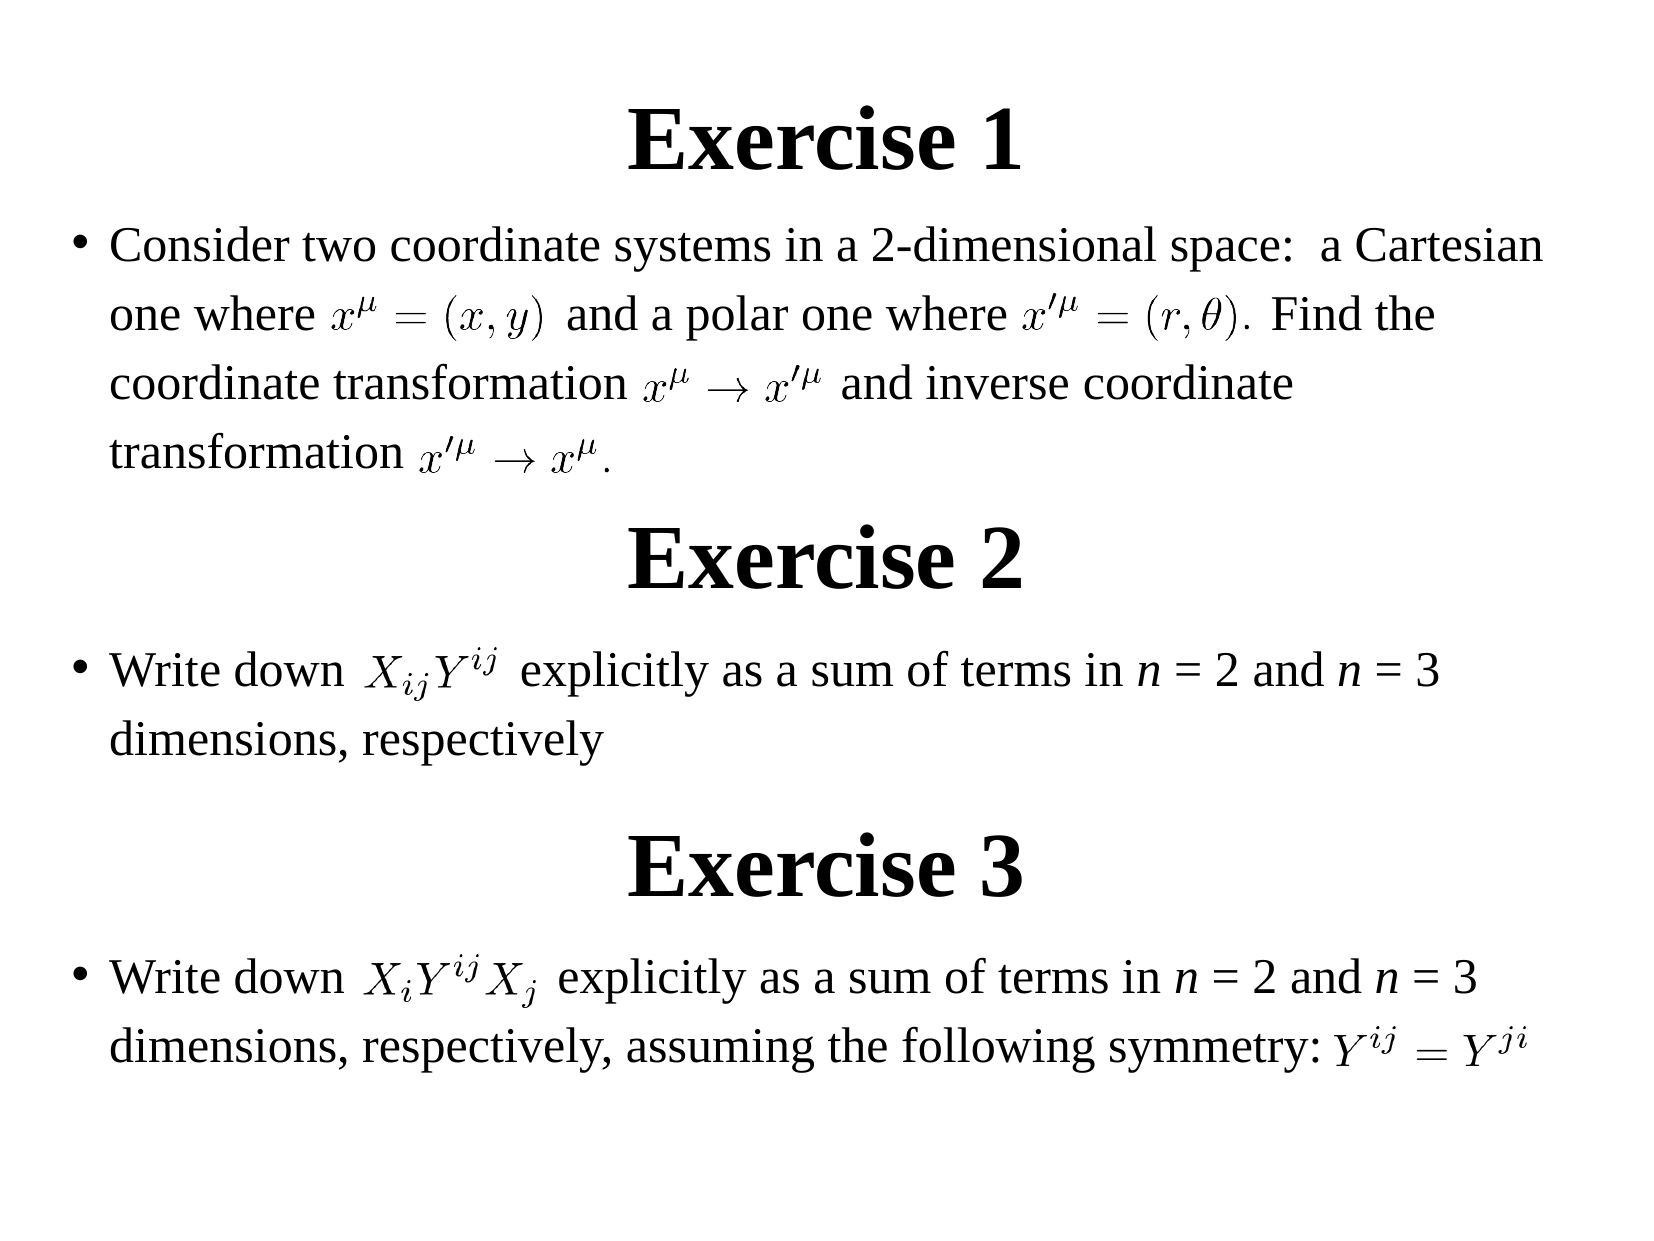

Exercise 1
Consider two coordinate systems in a 2-dimensional space: a Cartesian one where and a polar one where Find the coordinate transformation and inverse coordinate transformation
# Exercise 2
Write down explicitly as a sum of terms in n = 2 and n = 3 dimensions, respectively
Exercise 3
Write down explicitly as a sum of terms in n = 2 and n = 3 dimensions, respectively, assuming the following symmetry: